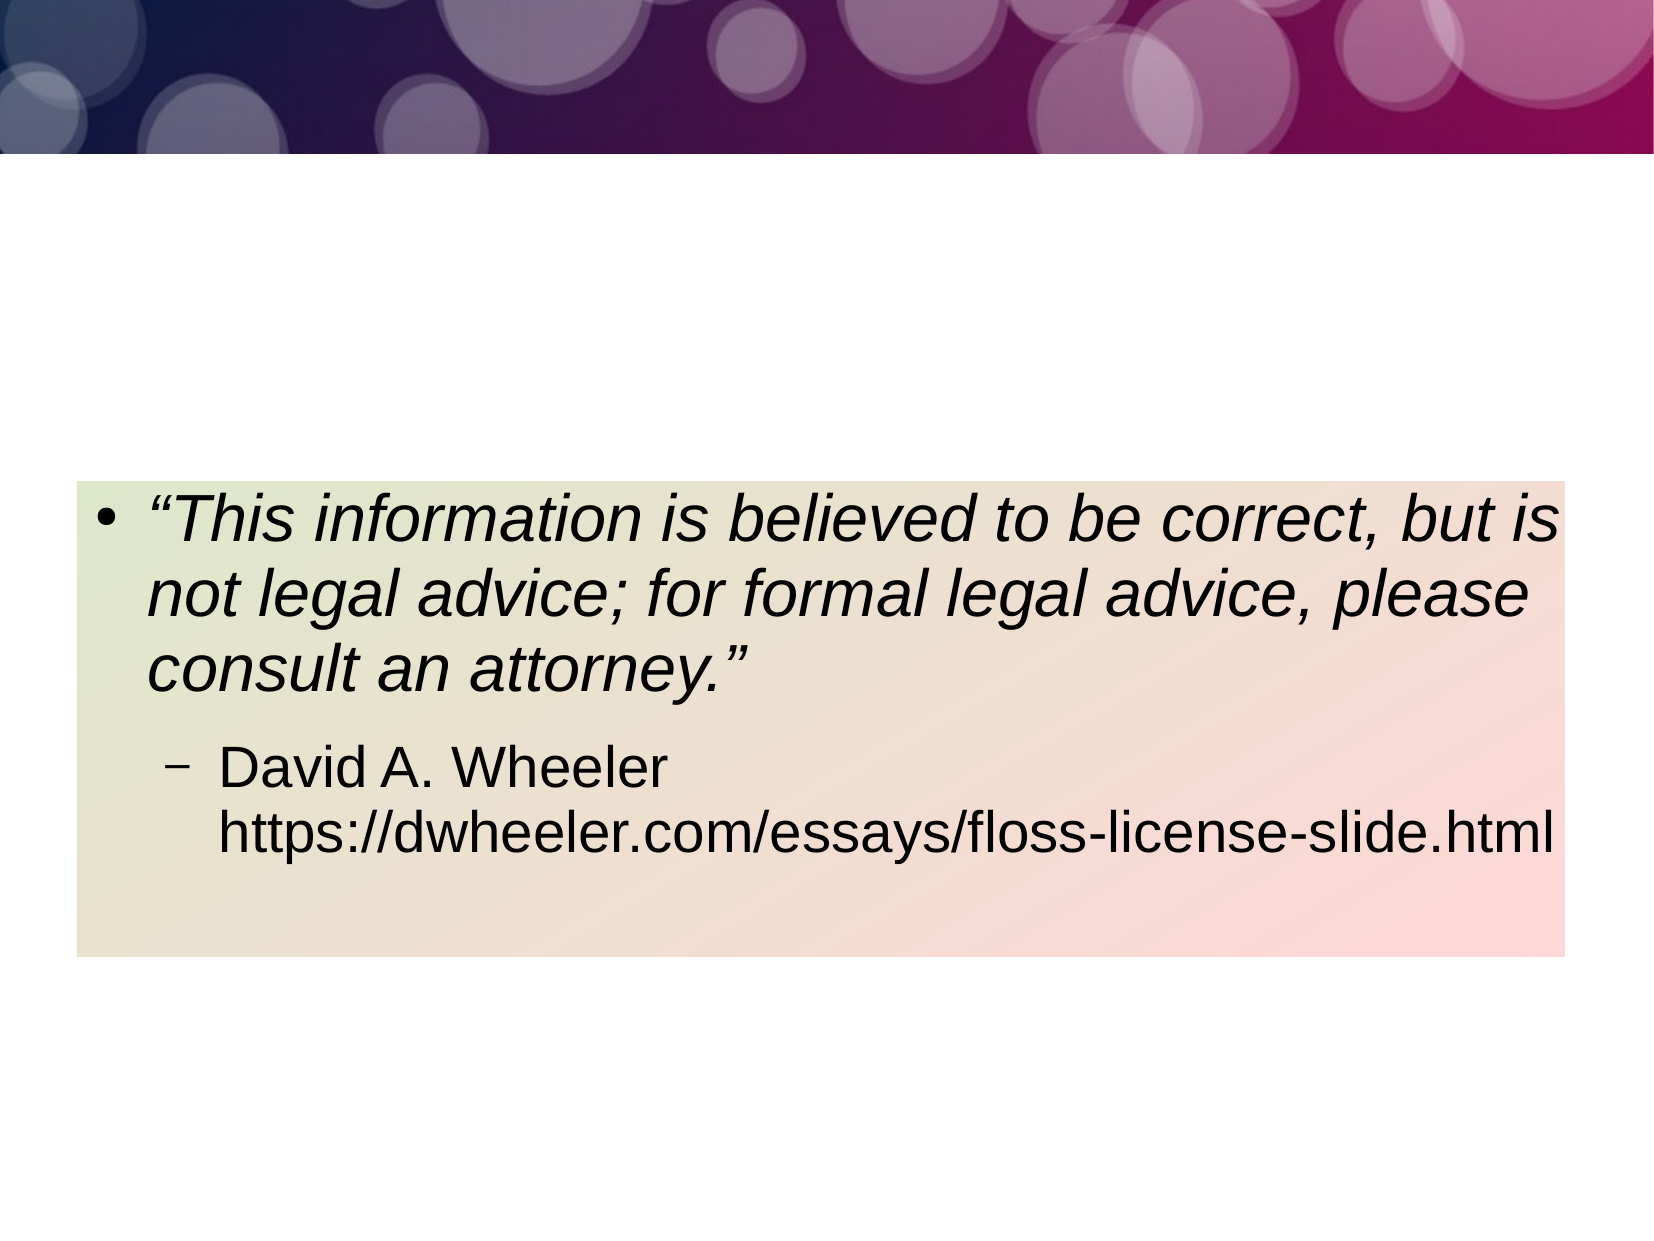

#
“This information is believed to be correct, but is not legal advice; for formal legal advice, please consult an attorney.”
David A. Wheeler https://dwheeler.com/essays/floss-license-slide.html